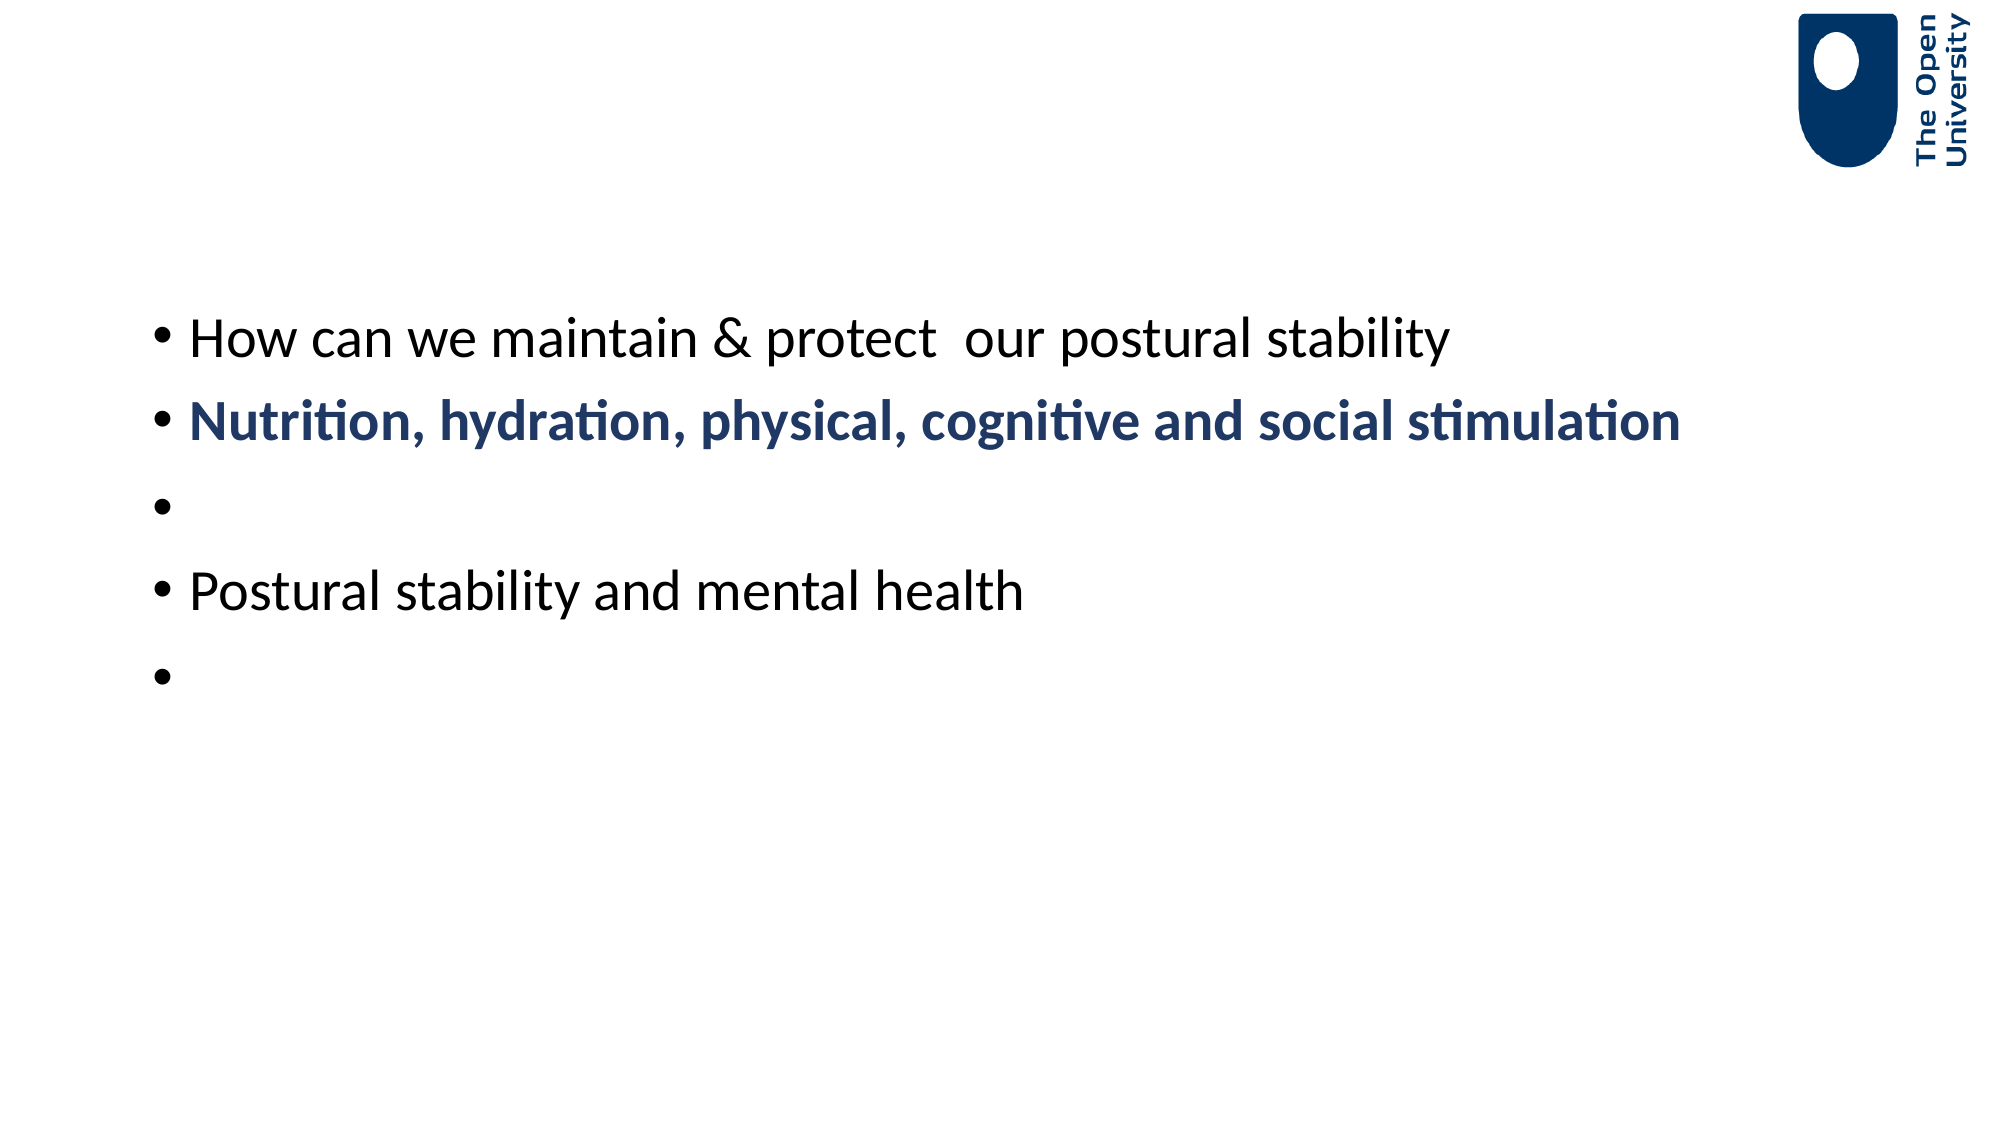

# How can we maintain & protect our postural stability
Nutrition, hydration, physical, cognitive and social stimulation
Postural stability and mental health